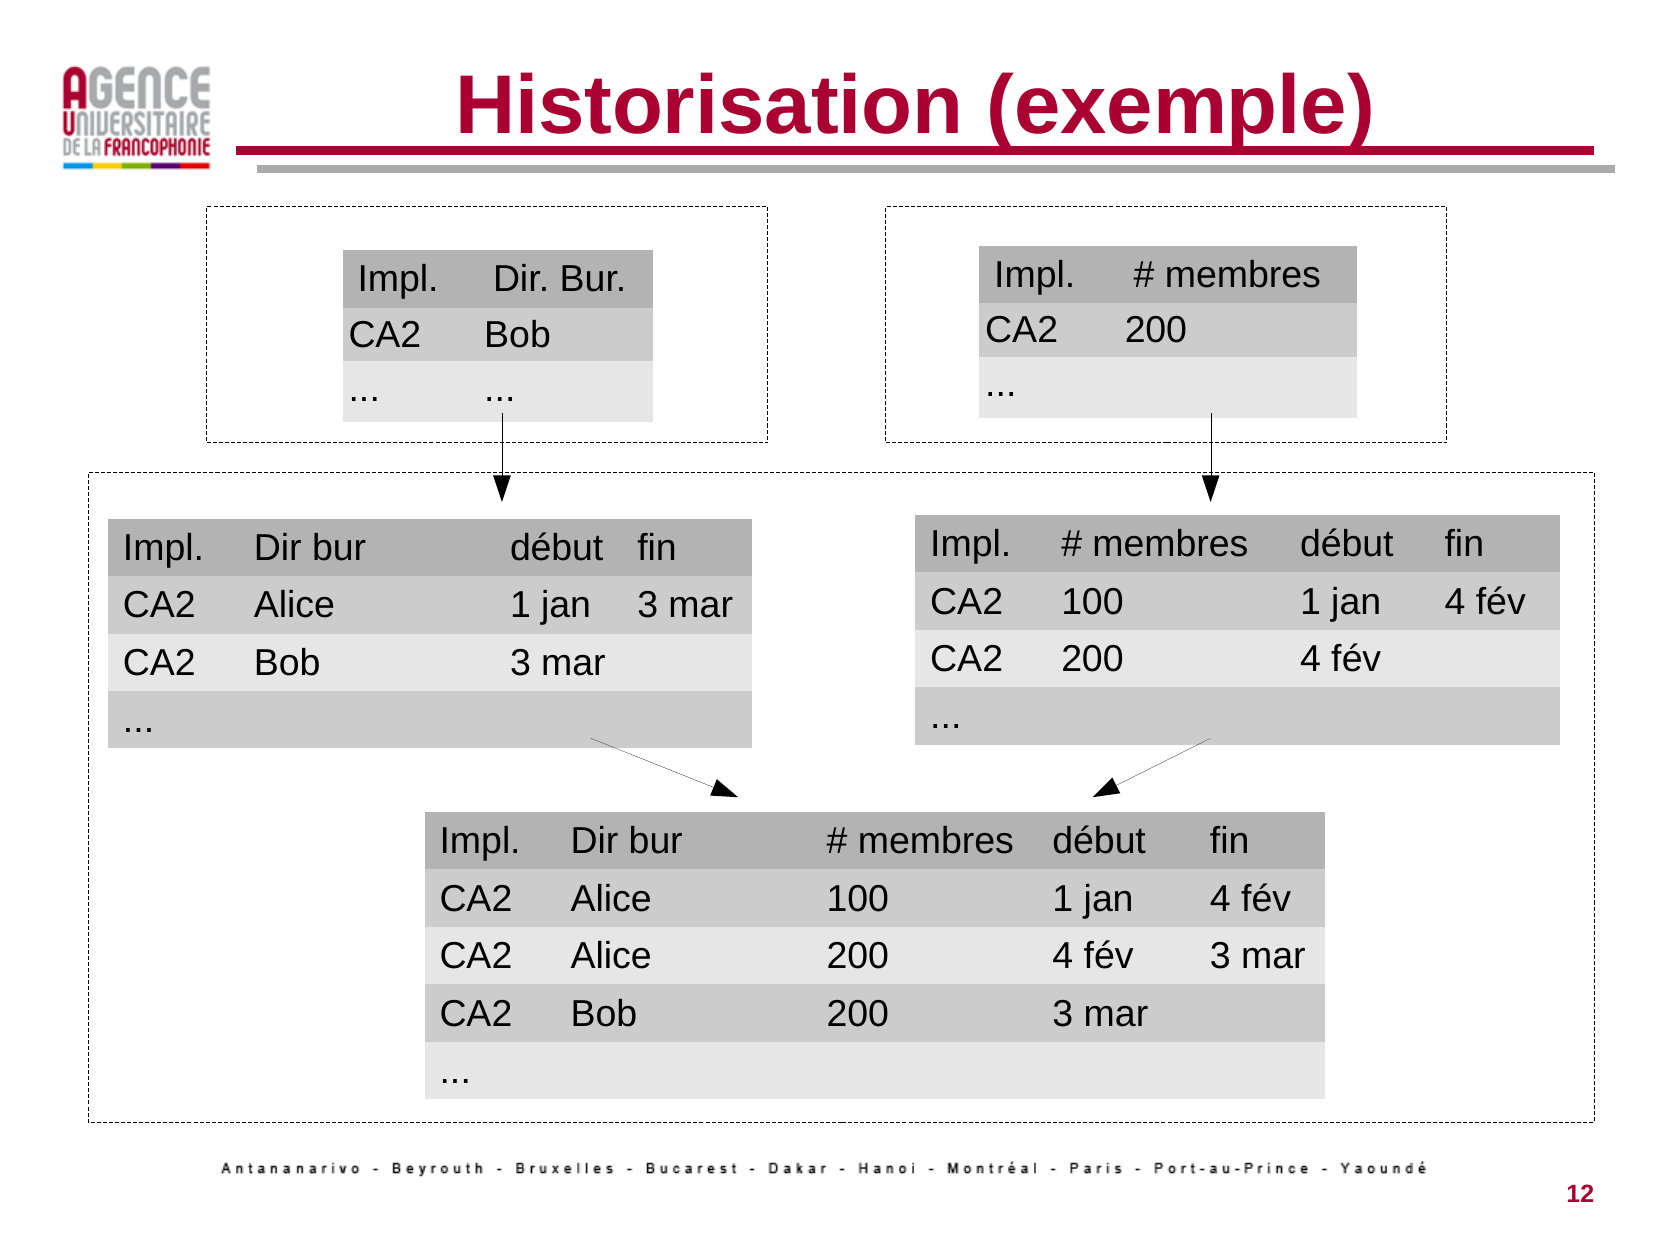

# Historisation (exemple)
| Impl. | # membres |
| --- | --- |
| CA2 | 200 |
| ... | |
| Impl. | Dir. Bur. |
| --- | --- |
| CA2 | Bob |
| ... | ... |
| Impl. | # membres | début | fin |
| --- | --- | --- | --- |
| CA2 | 100 | 1 jan | 4 fév |
| CA2 | 200 | 4 fév | |
| ... | | | |
| Impl. | Dir bur | début | fin |
| --- | --- | --- | --- |
| CA2 | Alice | 1 jan | 3 mar |
| CA2 | Bob | 3 mar | |
| ... | | | |
| Impl. | Dir bur | # membres | début | fin |
| --- | --- | --- | --- | --- |
| CA2 | Alice | 100 | 1 jan | 4 fév |
| CA2 | Alice | 200 | 4 fév | 3 mar |
| CA2 | Bob | 200 | 3 mar | |
| ... | | | | |
12